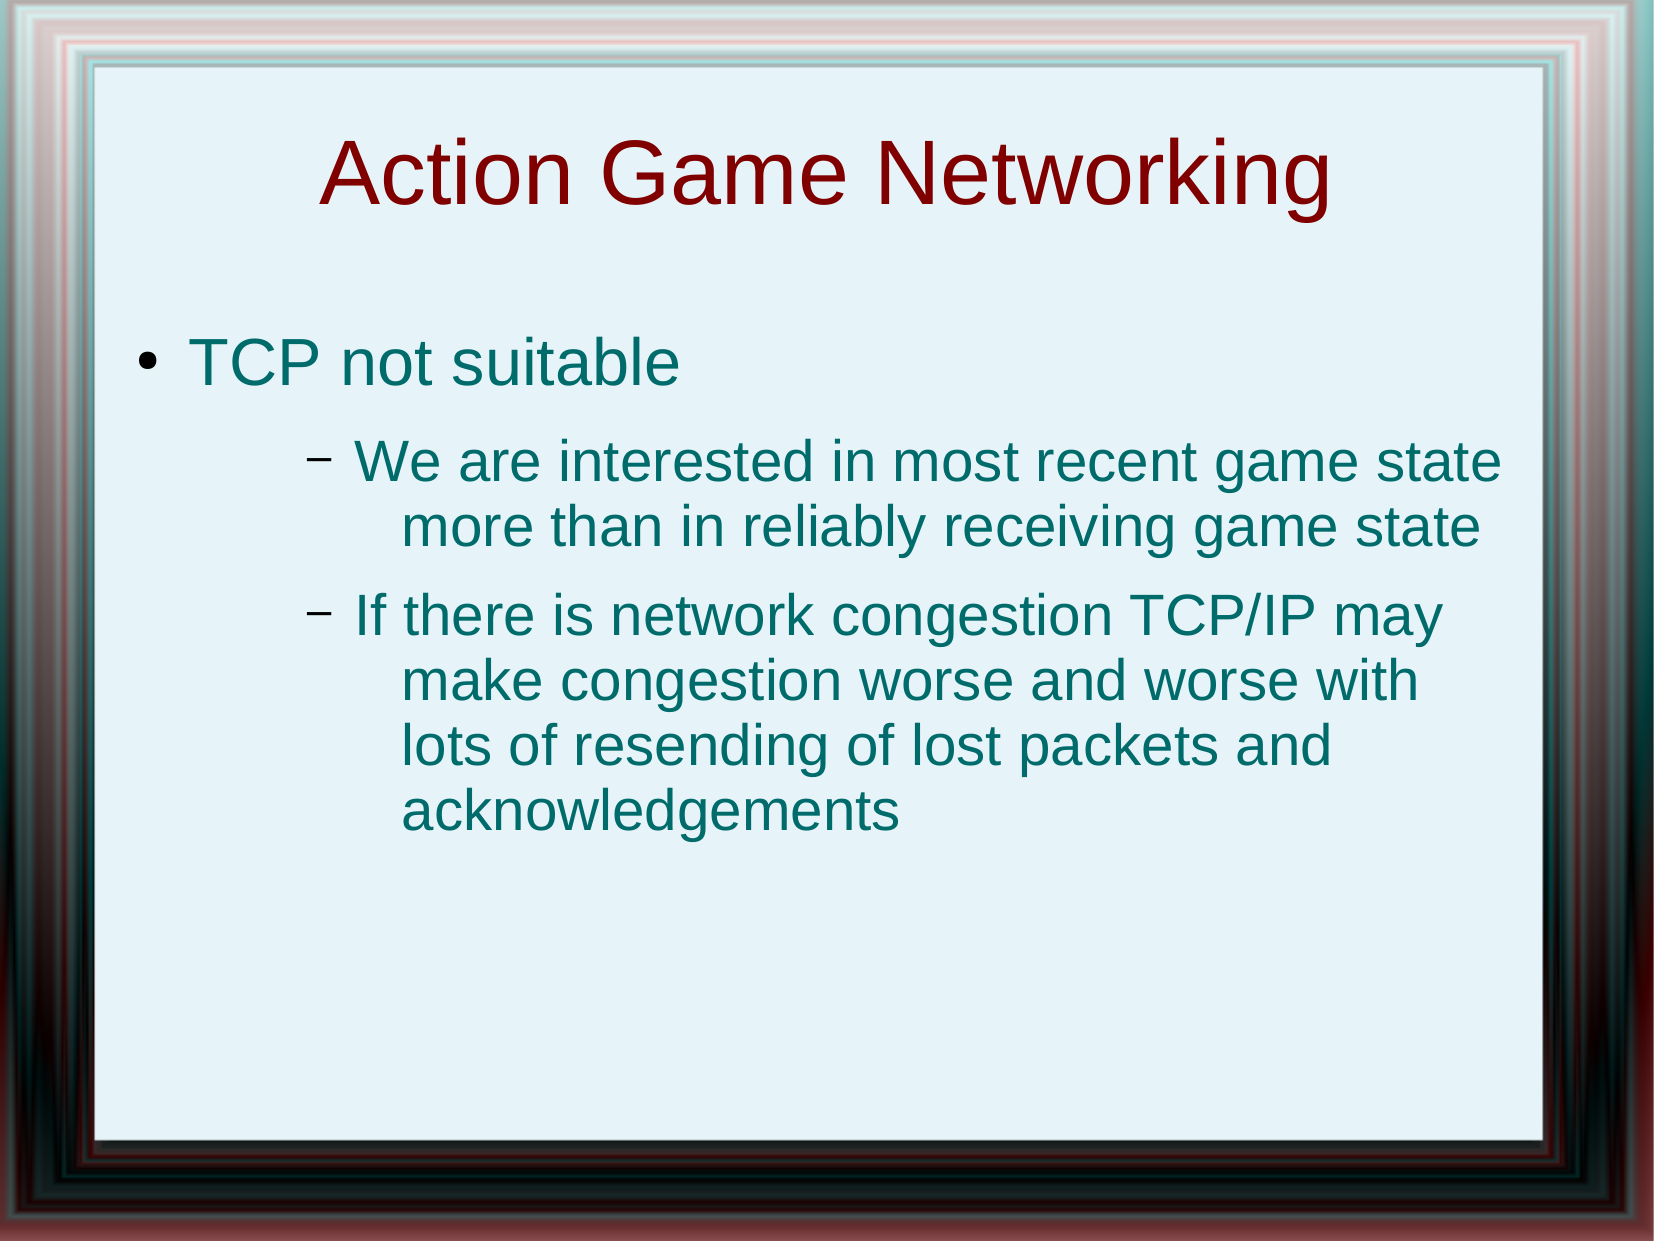

# Action Game Networking
TCP not suitable
We are interested in most recent game state more than in reliably receiving game state
If there is network congestion TCP/IP may make congestion worse and worse with lots of resending of lost packets and acknowledgements